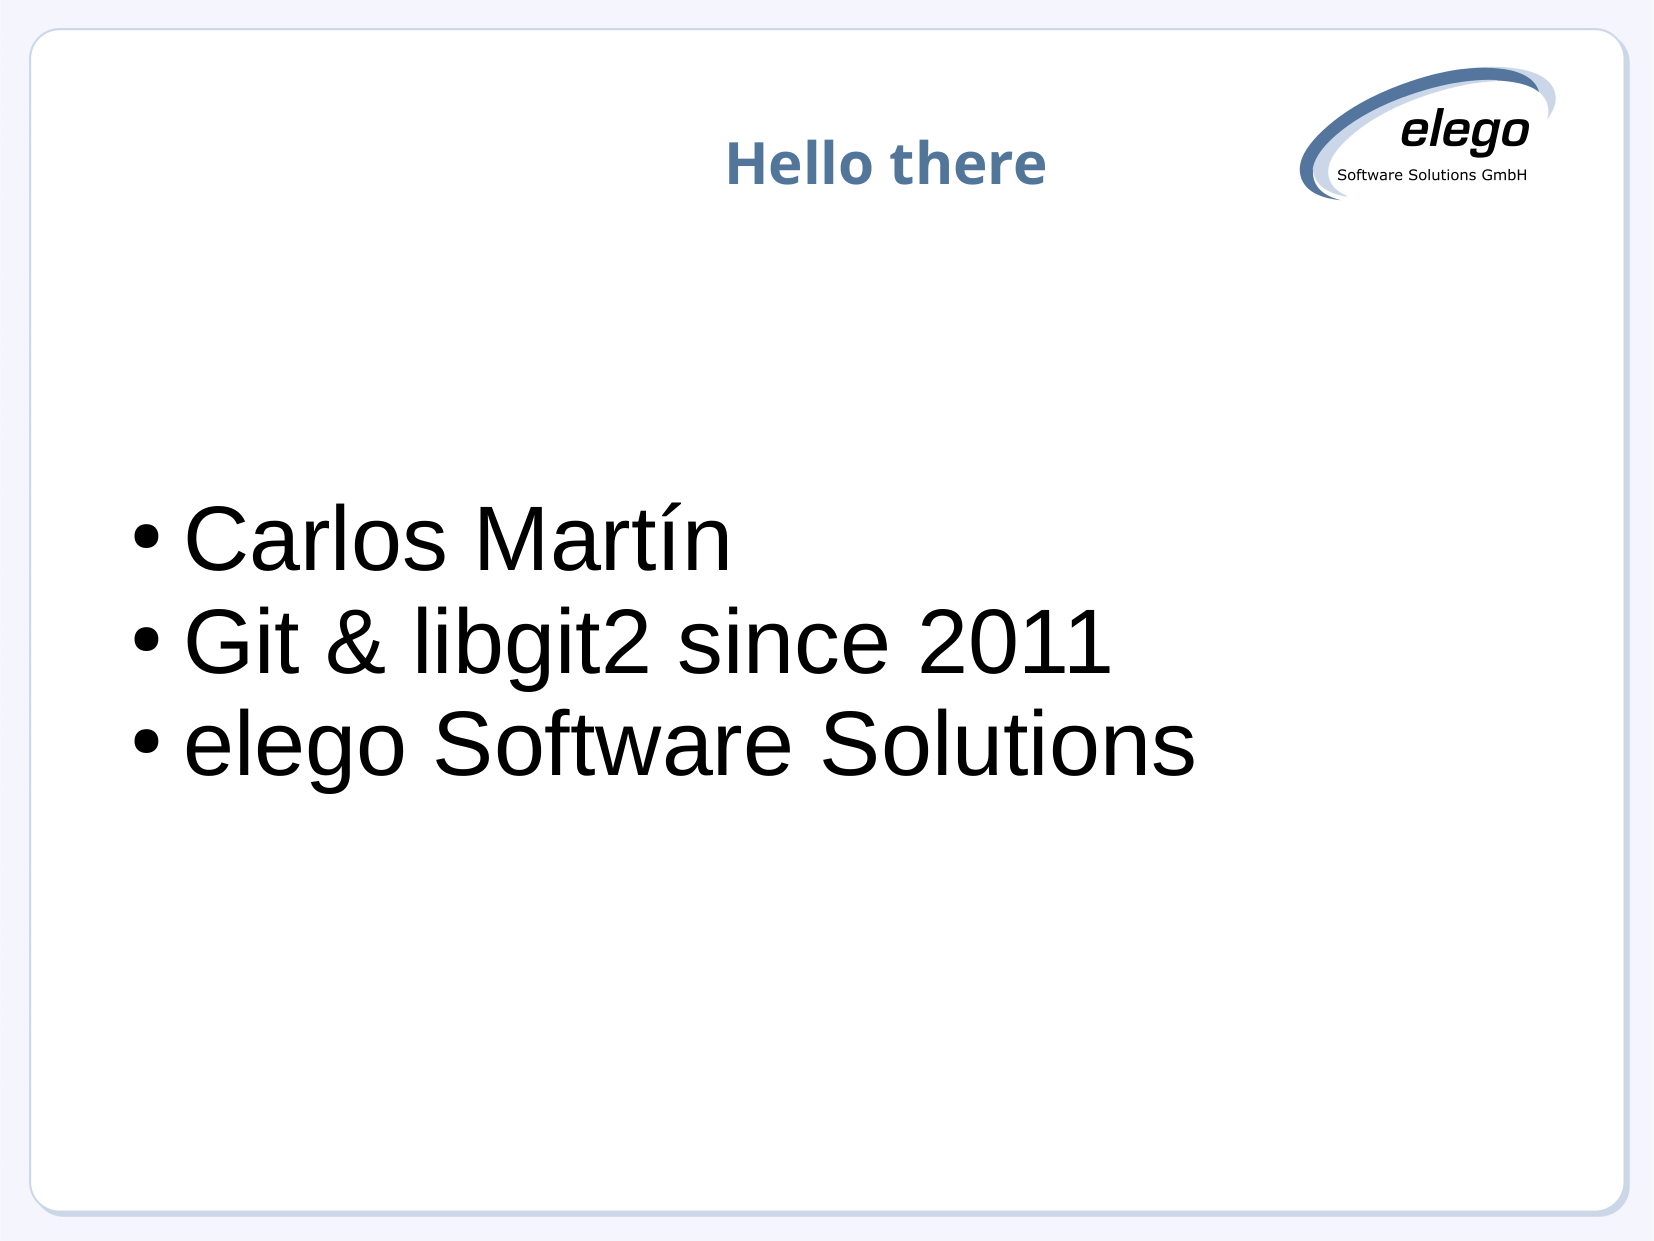

# Hello there
Carlos Martín
Git & libgit2 since 2011
elego Software Solutions